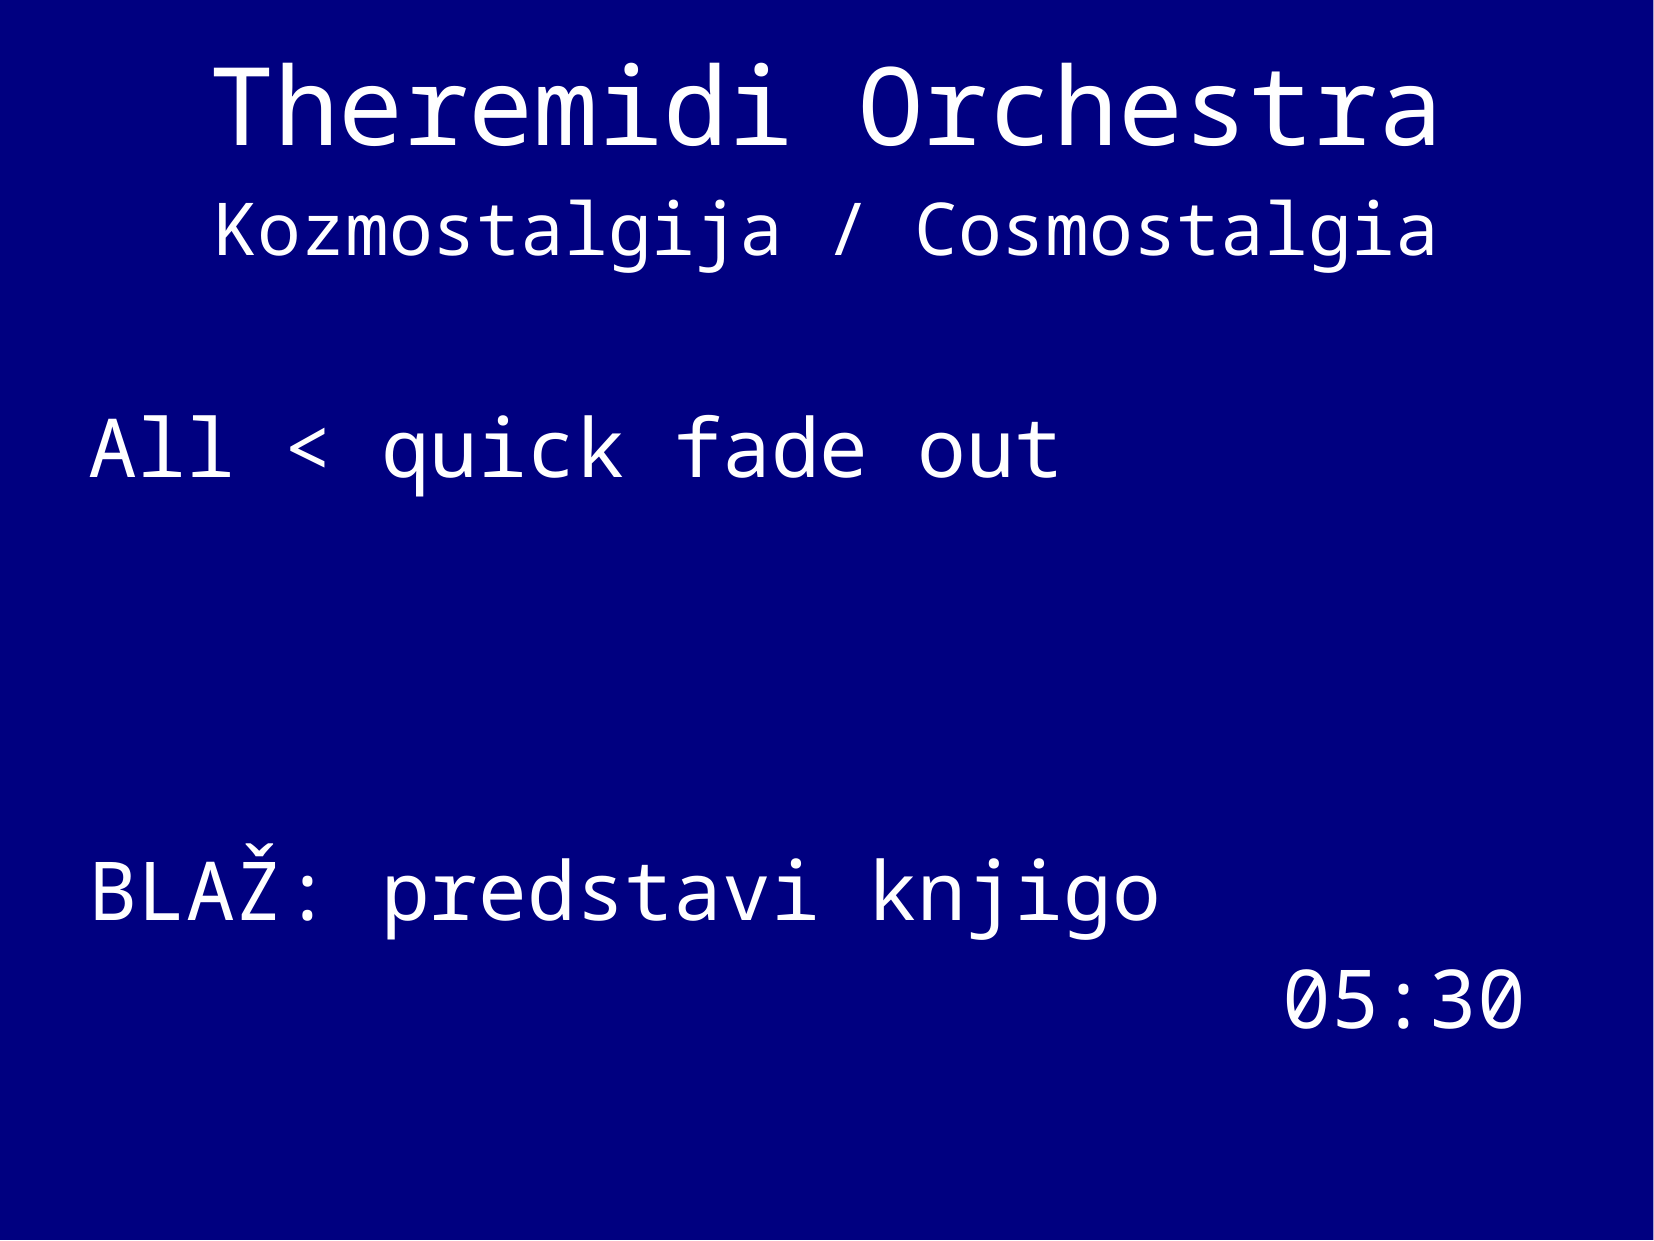

# Theremidi Orchestra Kozmostalgija / Cosmostalgia
All < quick fade out
BLAŽ: predstavi knjigo
05:30